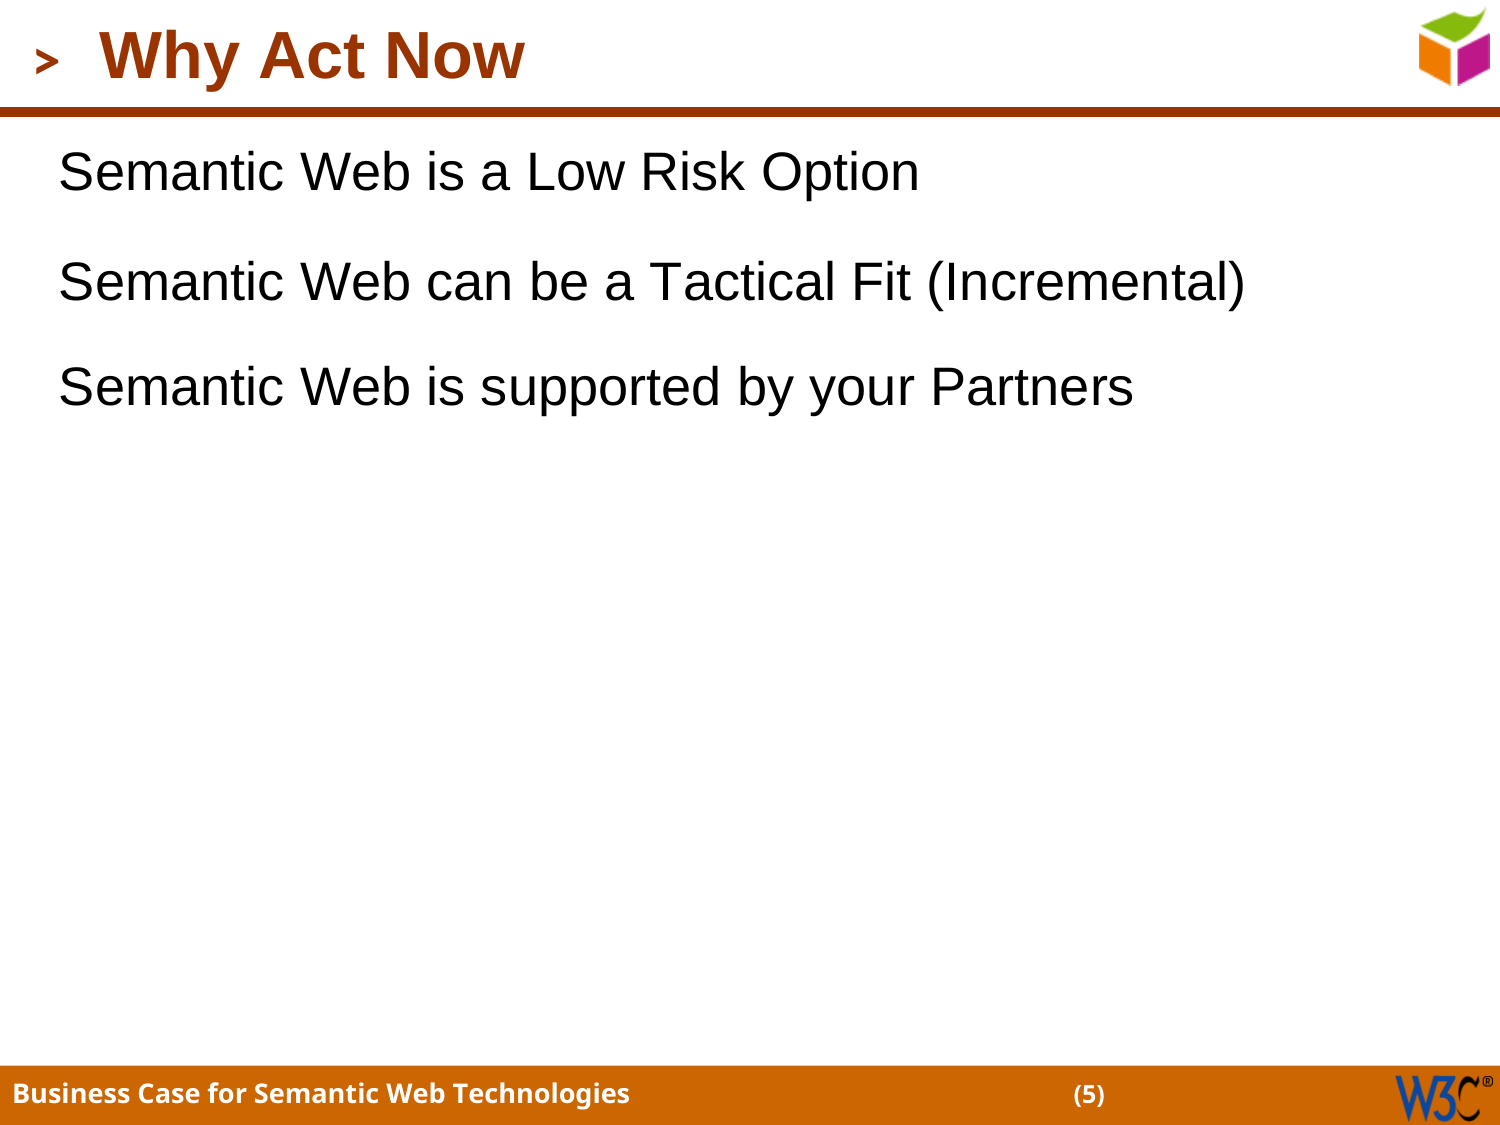

# Why Act Now
Semantic Web is a Low Risk Option
Semantic Web can be a Tactical Fit (Incremental)‏
Semantic Web is supported by your Partners